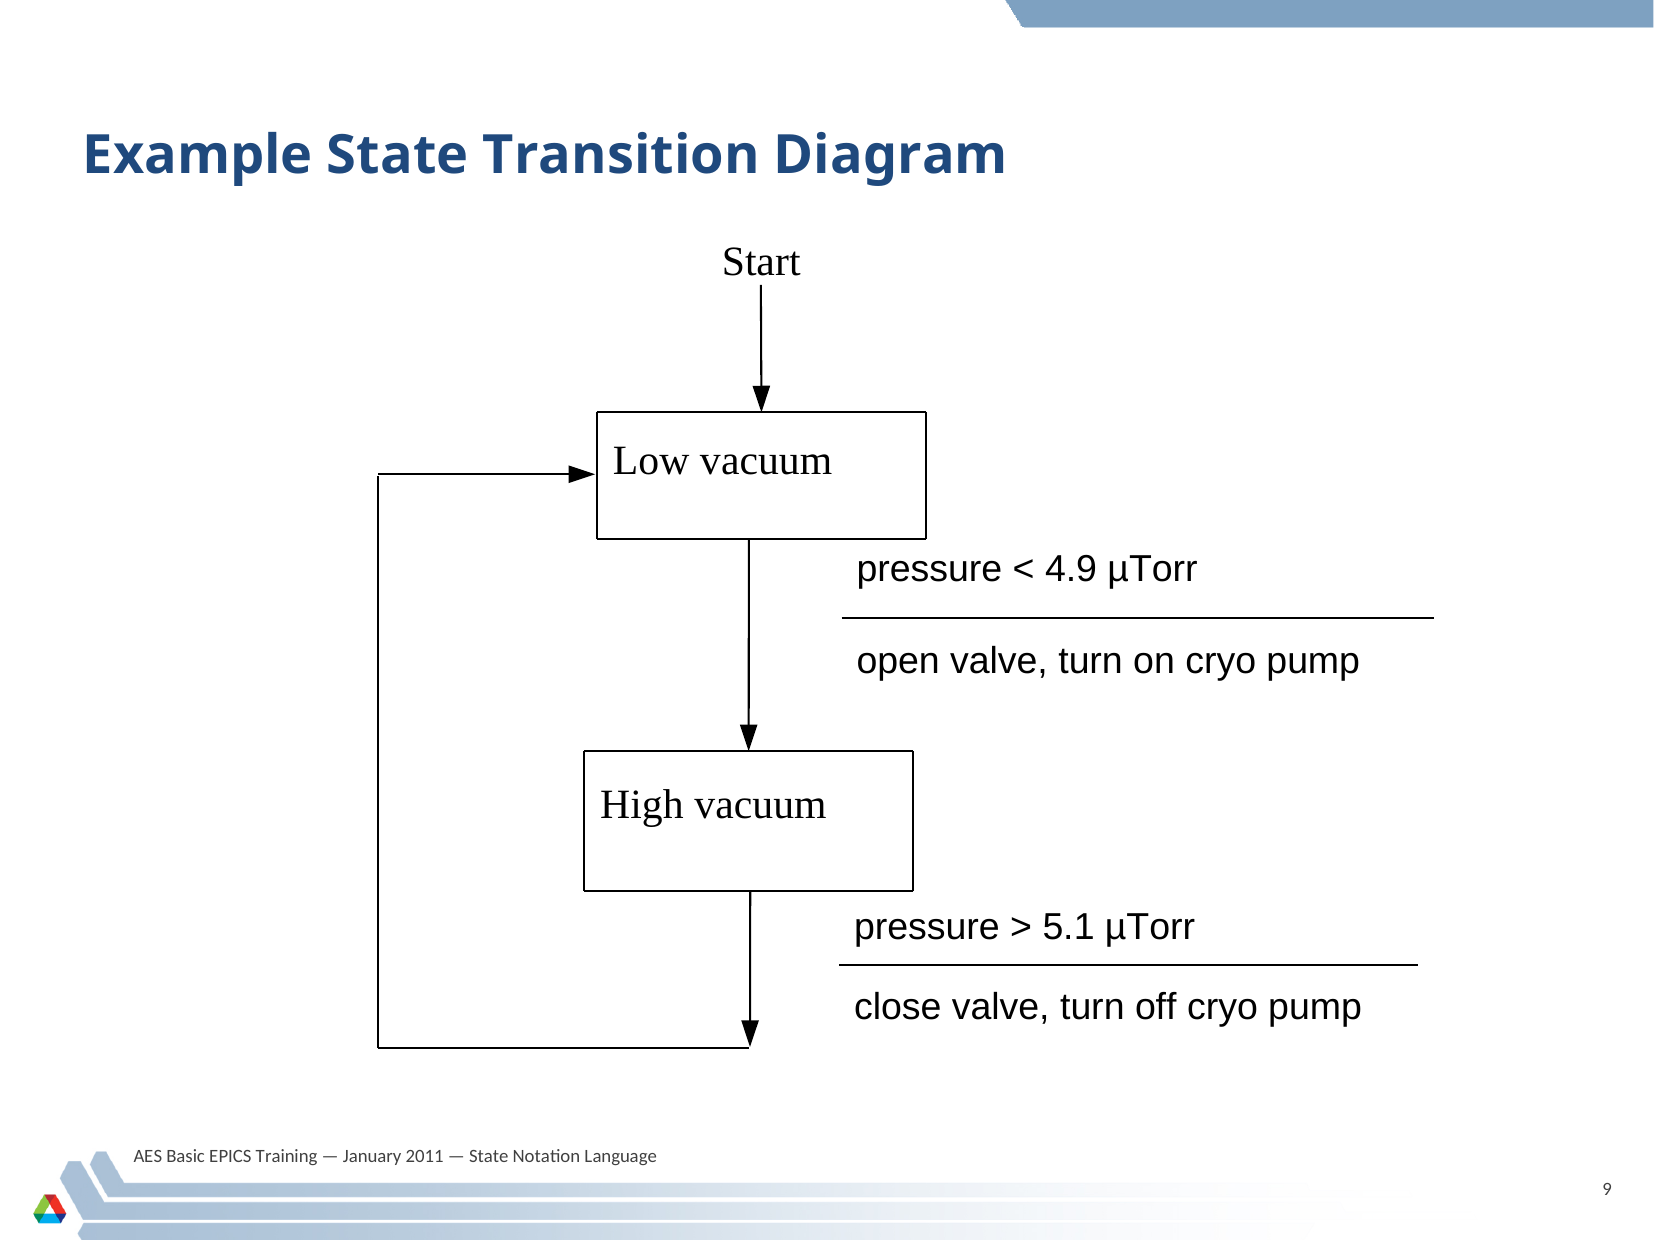

# Example State Transition Diagram
Start
Low vacuum
pressure < 4.9 µTorr
open valve, turn on cryo pump
High vacuum
pressure > 5.1 µTorr
close valve, turn off cryo pump
AES Basic EPICS Training — January 2011 — State Notation Language
9